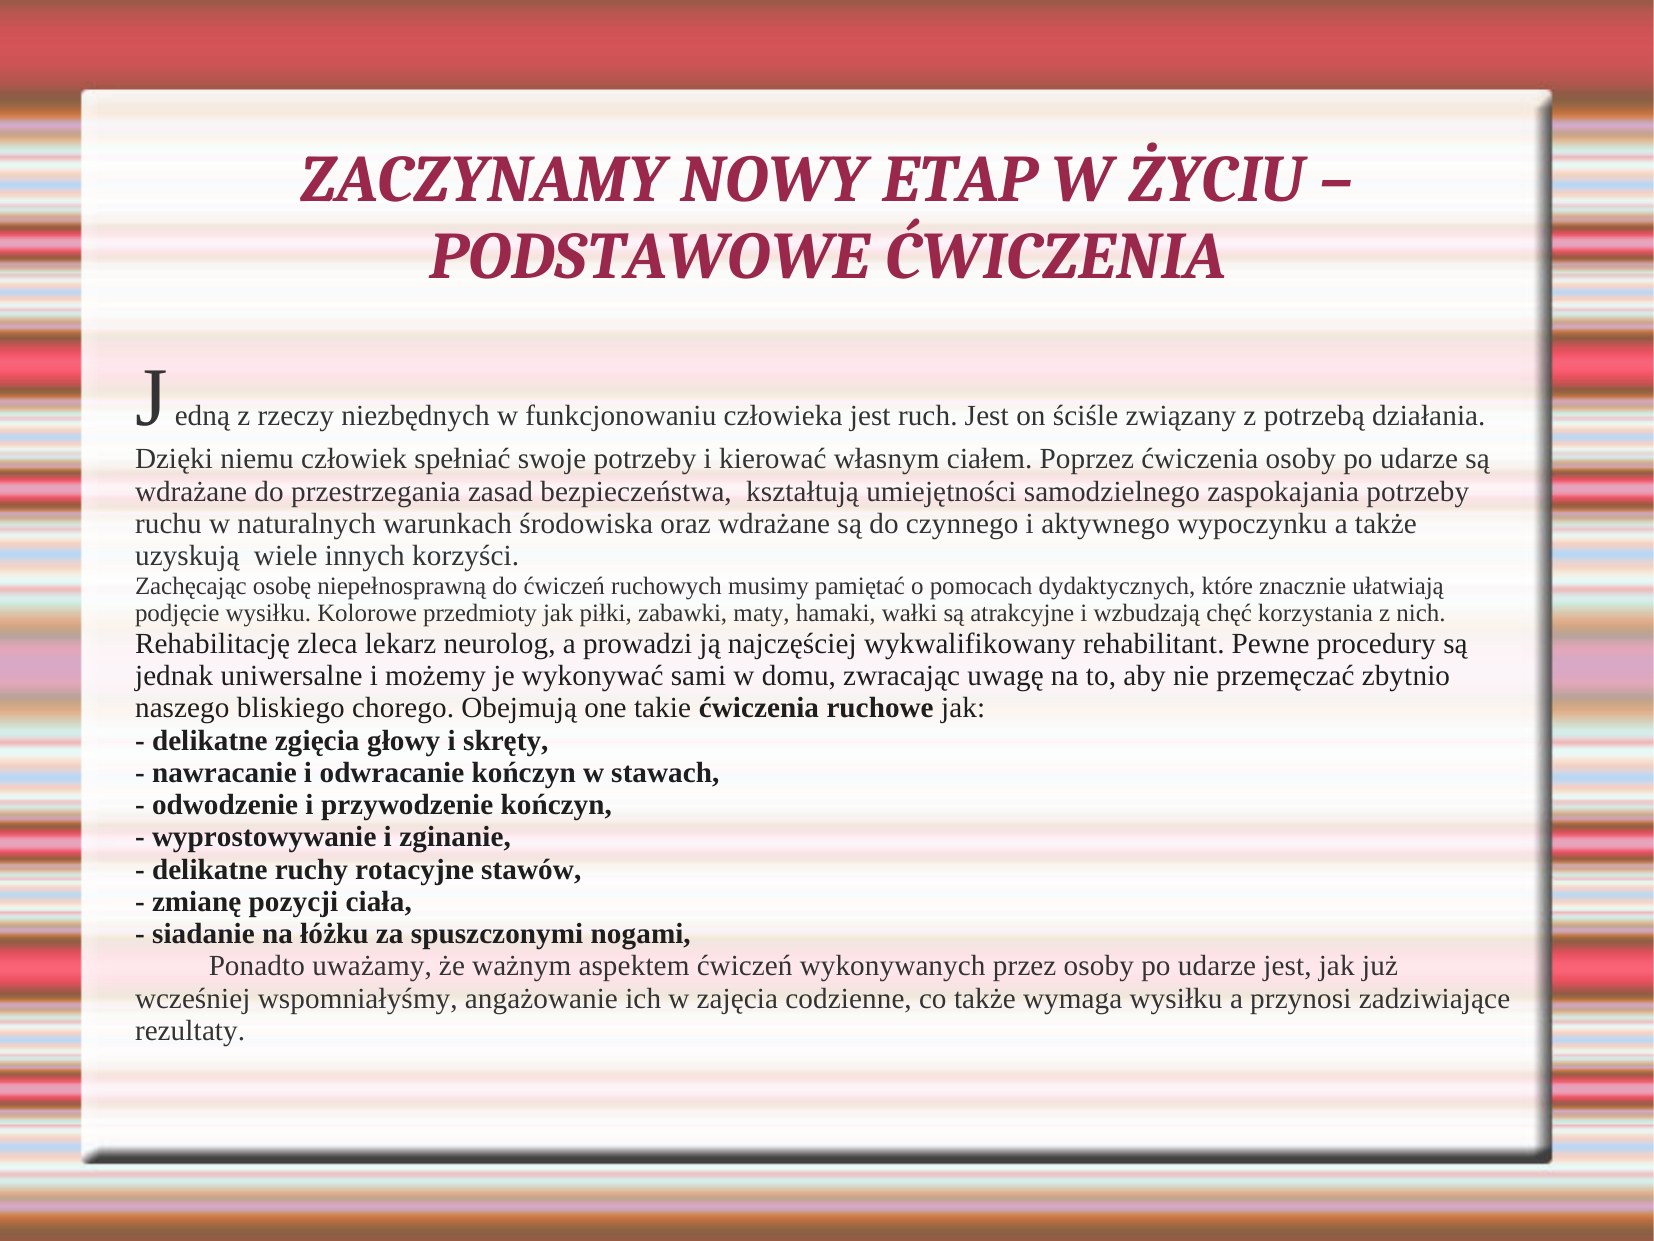

# ZACZYNAMY NOWY ETAP W ŻYCIU – PODSTAWOWE ĆWICZENIA
J edną z rzeczy niezbędnych w funkcjonowaniu człowieka jest ruch. Jest on ściśle związany z potrzebą działania. Dzięki niemu człowiek spełniać swoje potrzeby i kierować własnym ciałem. Poprzez ćwiczenia osoby po udarze są wdrażane do przestrzegania zasad bezpieczeństwa, kształtują umiejętności samodzielnego zaspokajania potrzeby ruchu w naturalnych warunkach środowiska oraz wdrażane są do czynnego i aktywnego wypoczynku a także uzyskują wiele innych korzyści.
Zachęcając osobę niepełnosprawną do ćwiczeń ruchowych musimy pamiętać o pomocach dydaktycznych, które znacznie ułatwiają podjęcie wysiłku. Kolorowe przedmioty jak piłki, zabawki, maty, hamaki, wałki są atrakcyjne i wzbudzają chęć korzystania z nich.
Rehabilitację zleca lekarz neurolog, a prowadzi ją najczęściej wykwalifikowany rehabilitant. Pewne procedury są jednak uniwersalne i możemy je wykonywać sami w domu, zwracając uwagę na to, aby nie przemęczać zbytnio naszego bliskiego chorego. Obejmują one takie ćwiczenia ruchowe jak:
- delikatne zgięcia głowy i skręty,
- nawracanie i odwracanie kończyn w stawach,
- odwodzenie i przywodzenie kończyn,
- wyprostowywanie i zginanie,
- delikatne ruchy rotacyjne stawów,
- zmianę pozycji ciała,
- siadanie na łóżku za spuszczonymi nogami,
	Ponadto uważamy, że ważnym aspektem ćwiczeń wykonywanych przez osoby po udarze jest, jak już wcześniej wspomniałyśmy, angażowanie ich w zajęcia codzienne, co także wymaga wysiłku a przynosi zadziwiające rezultaty.